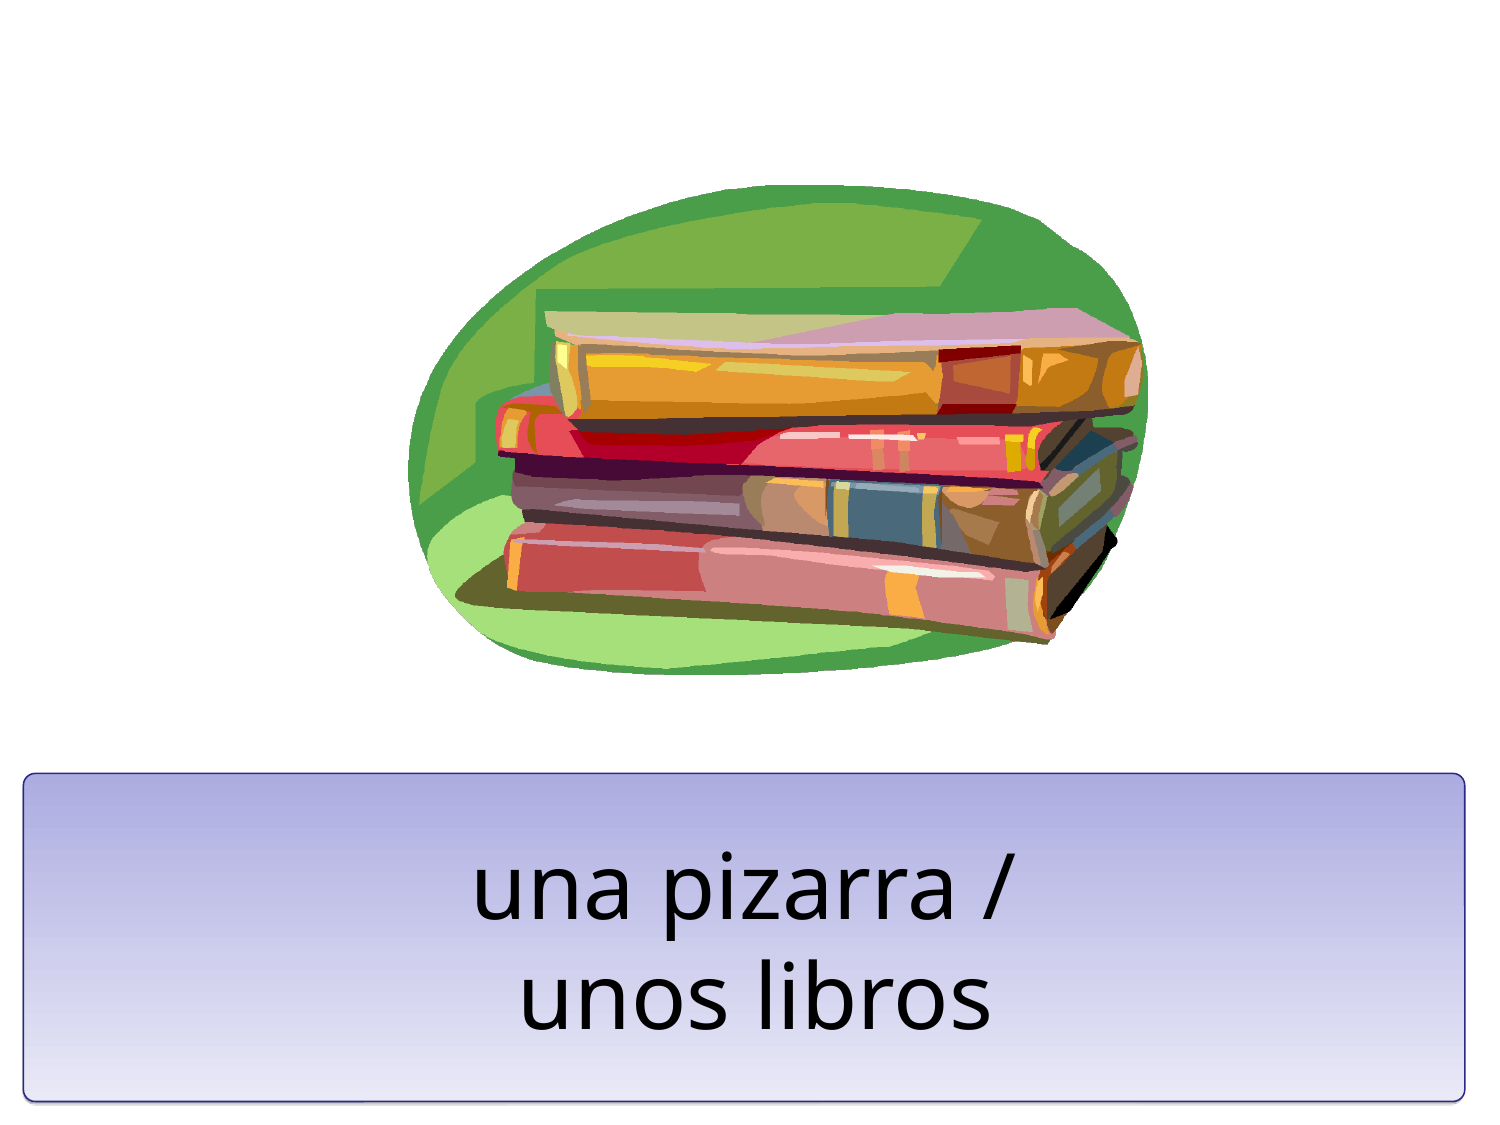

una pizarra /
 unos libros
unos libros